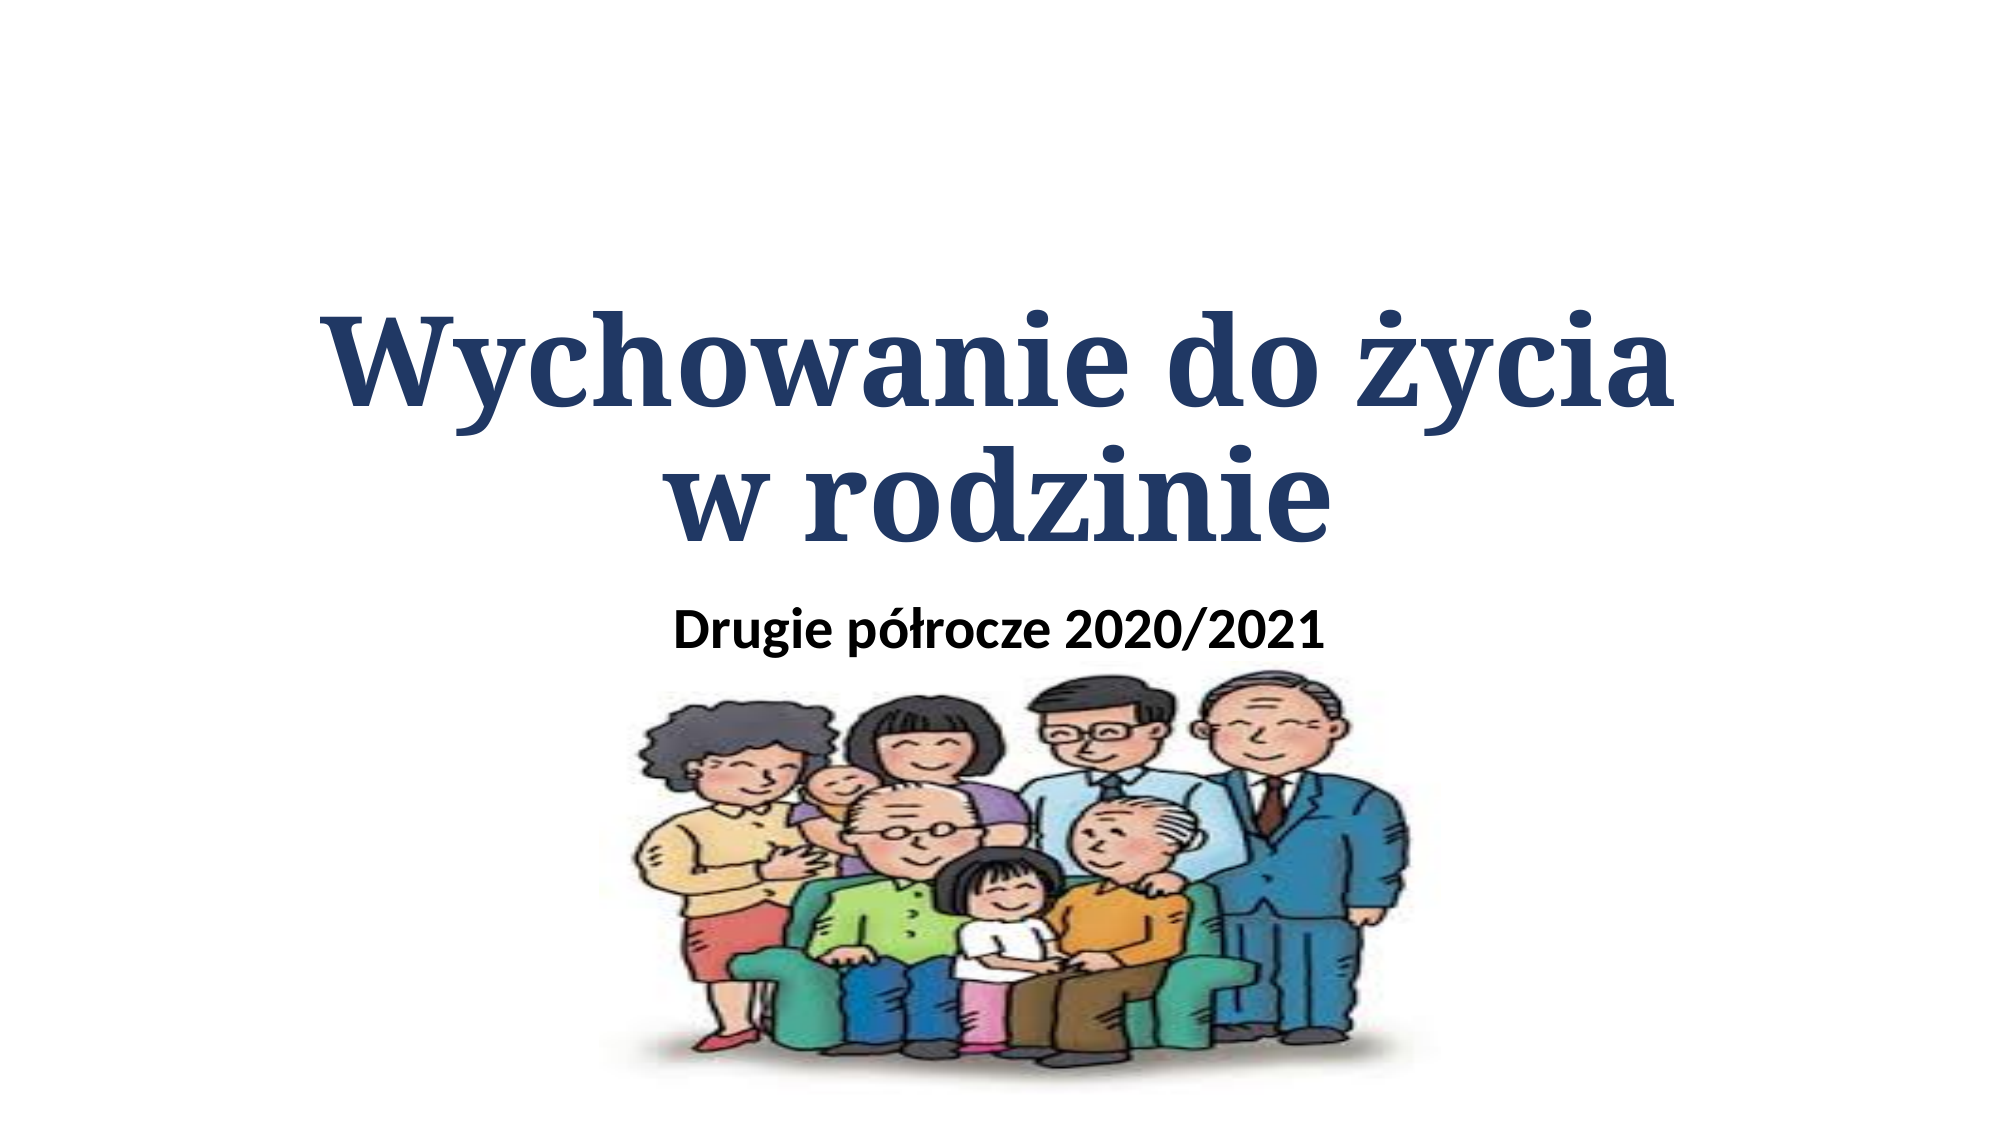

Wychowanie do życia w rodzinie
Drugie półrocze 2020/2021